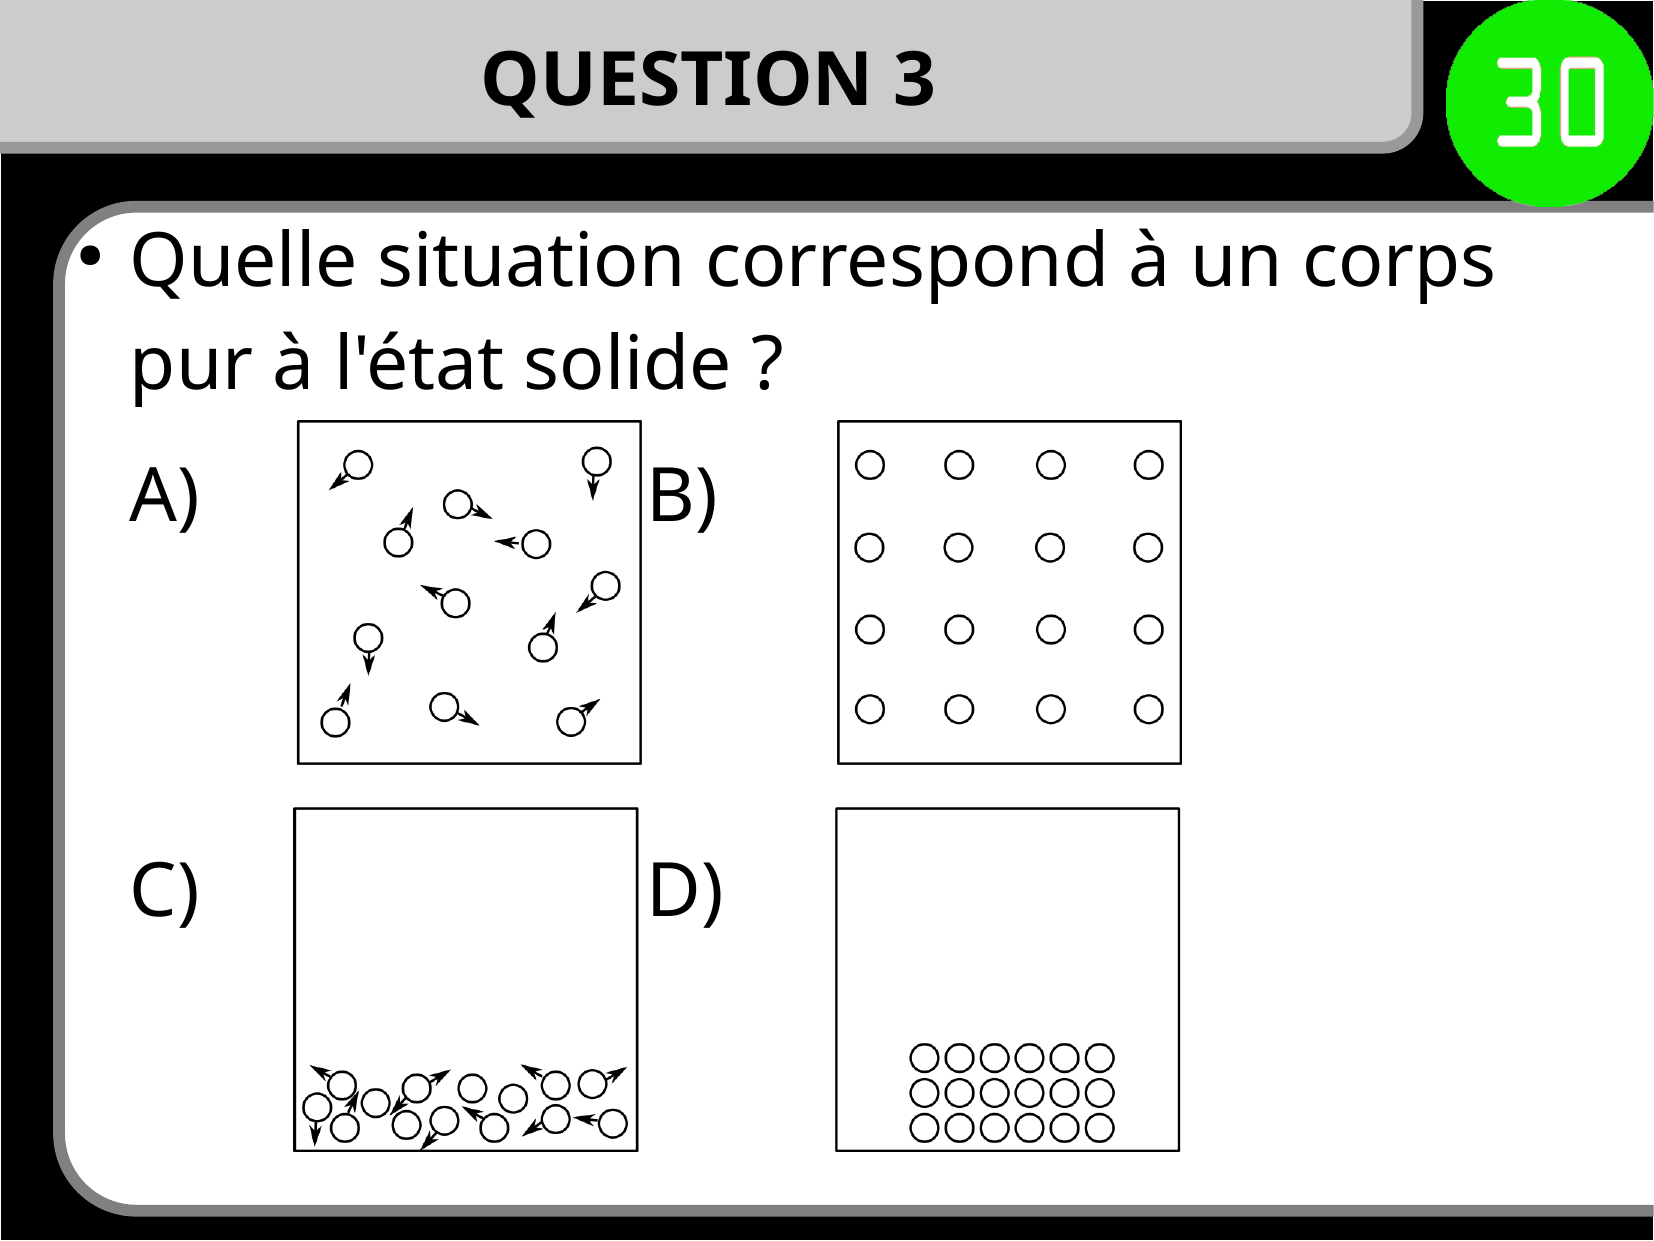

# QUESTION 3
Quelle situation correspond à un corps pur à l'état solide ?
A)							B)
C)							D)